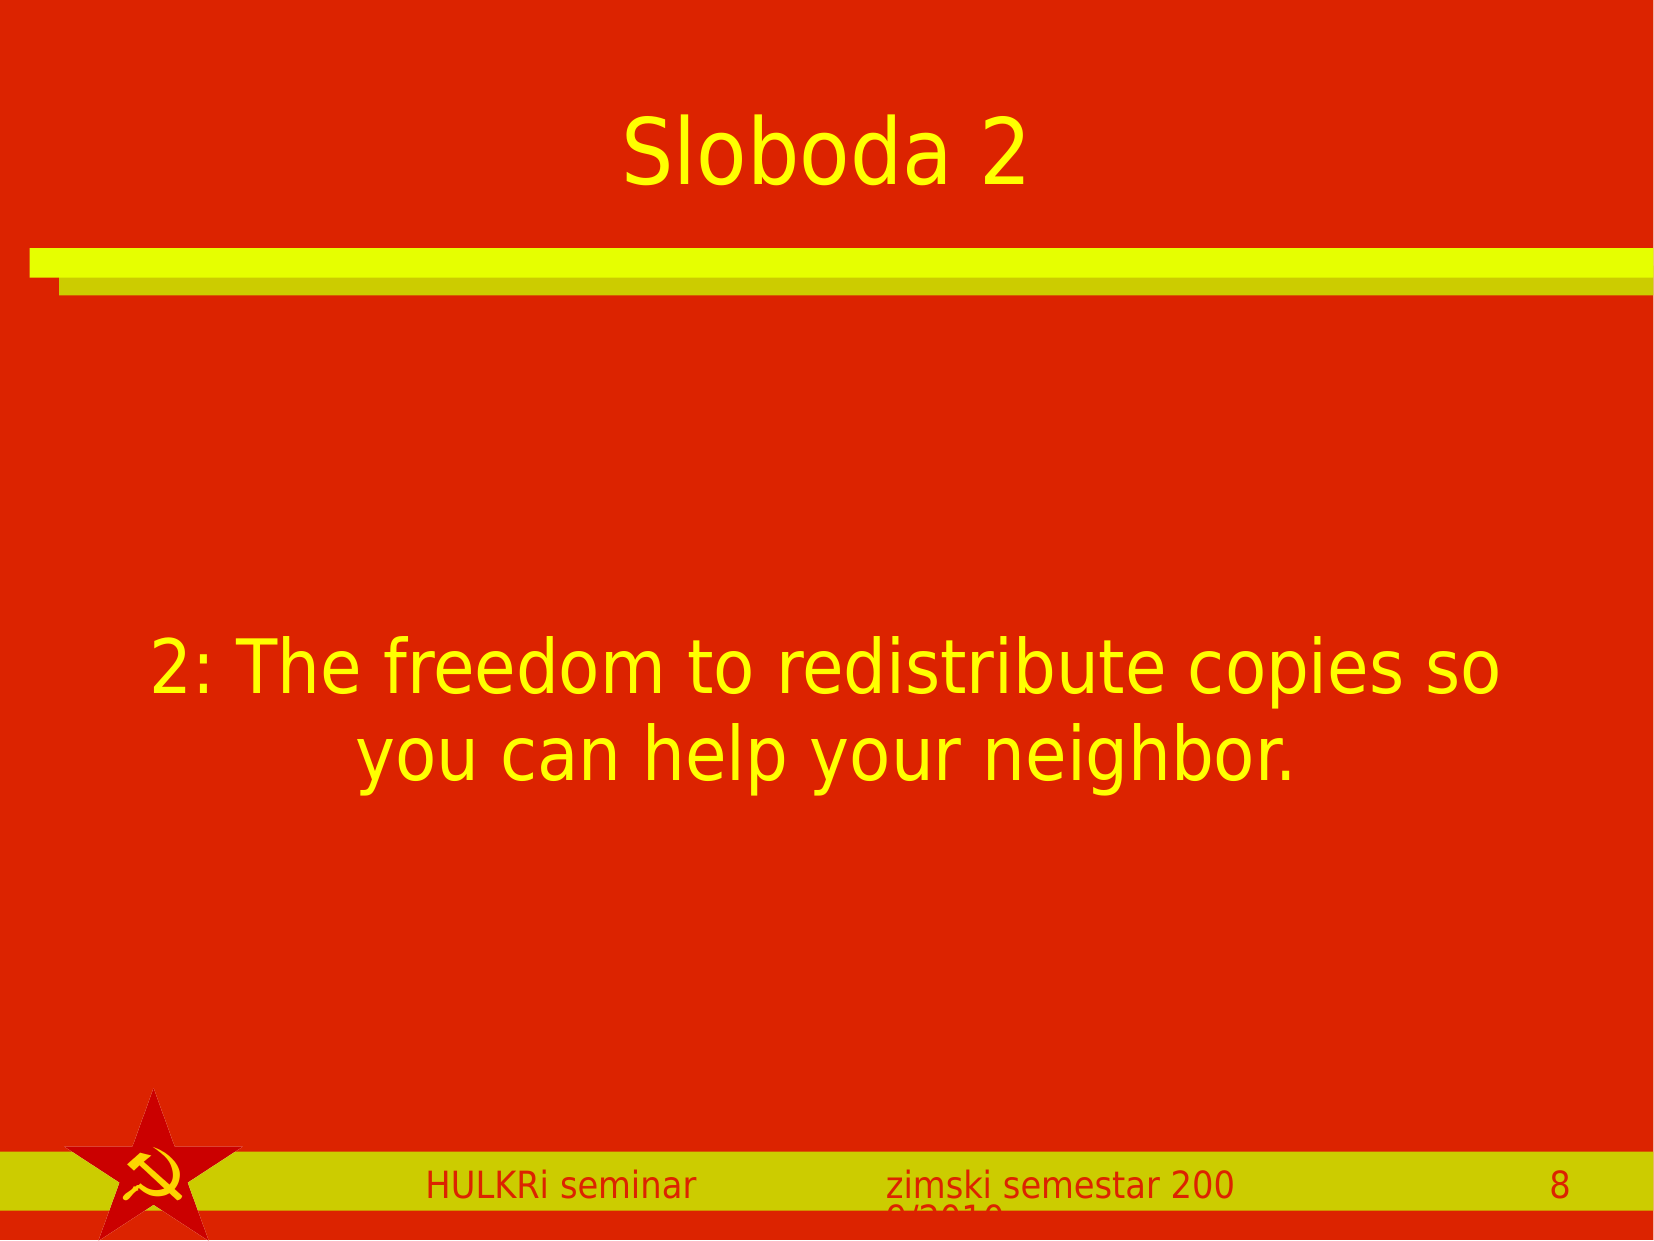

# Sloboda 2
2: The freedom to redistribute copies so you can help your neighbor.
HULKRi seminar
zimski semestar 2009/2010.
8